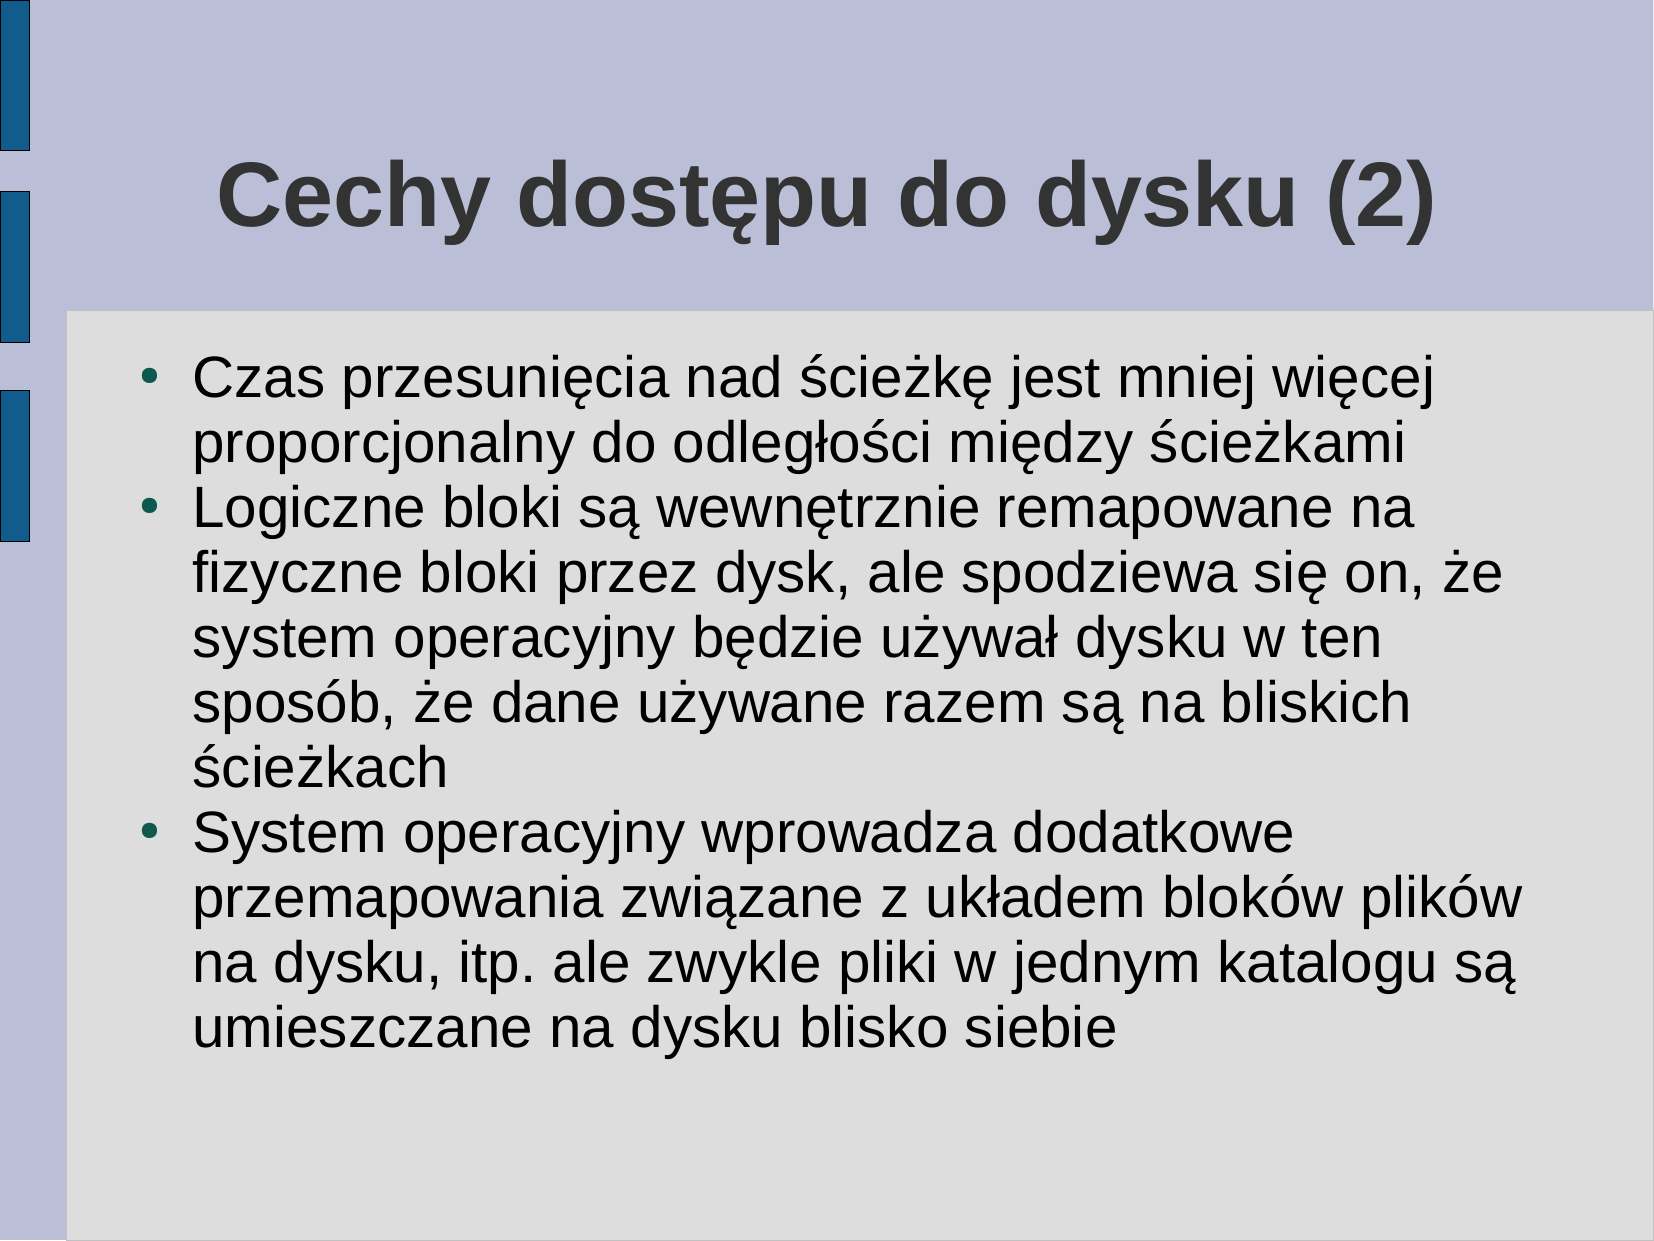

# Cechy dostępu do dysku (2)
Czas przesunięcia nad ścieżkę jest mniej więcej proporcjonalny do odległości między ścieżkami
Logiczne bloki są wewnętrznie remapowane na fizyczne bloki przez dysk, ale spodziewa się on, że system operacyjny będzie używał dysku w ten sposób, że dane używane razem są na bliskich ścieżkach
System operacyjny wprowadza dodatkowe przemapowania związane z układem bloków plików na dysku, itp. ale zwykle pliki w jednym katalogu są umieszczane na dysku blisko siebie